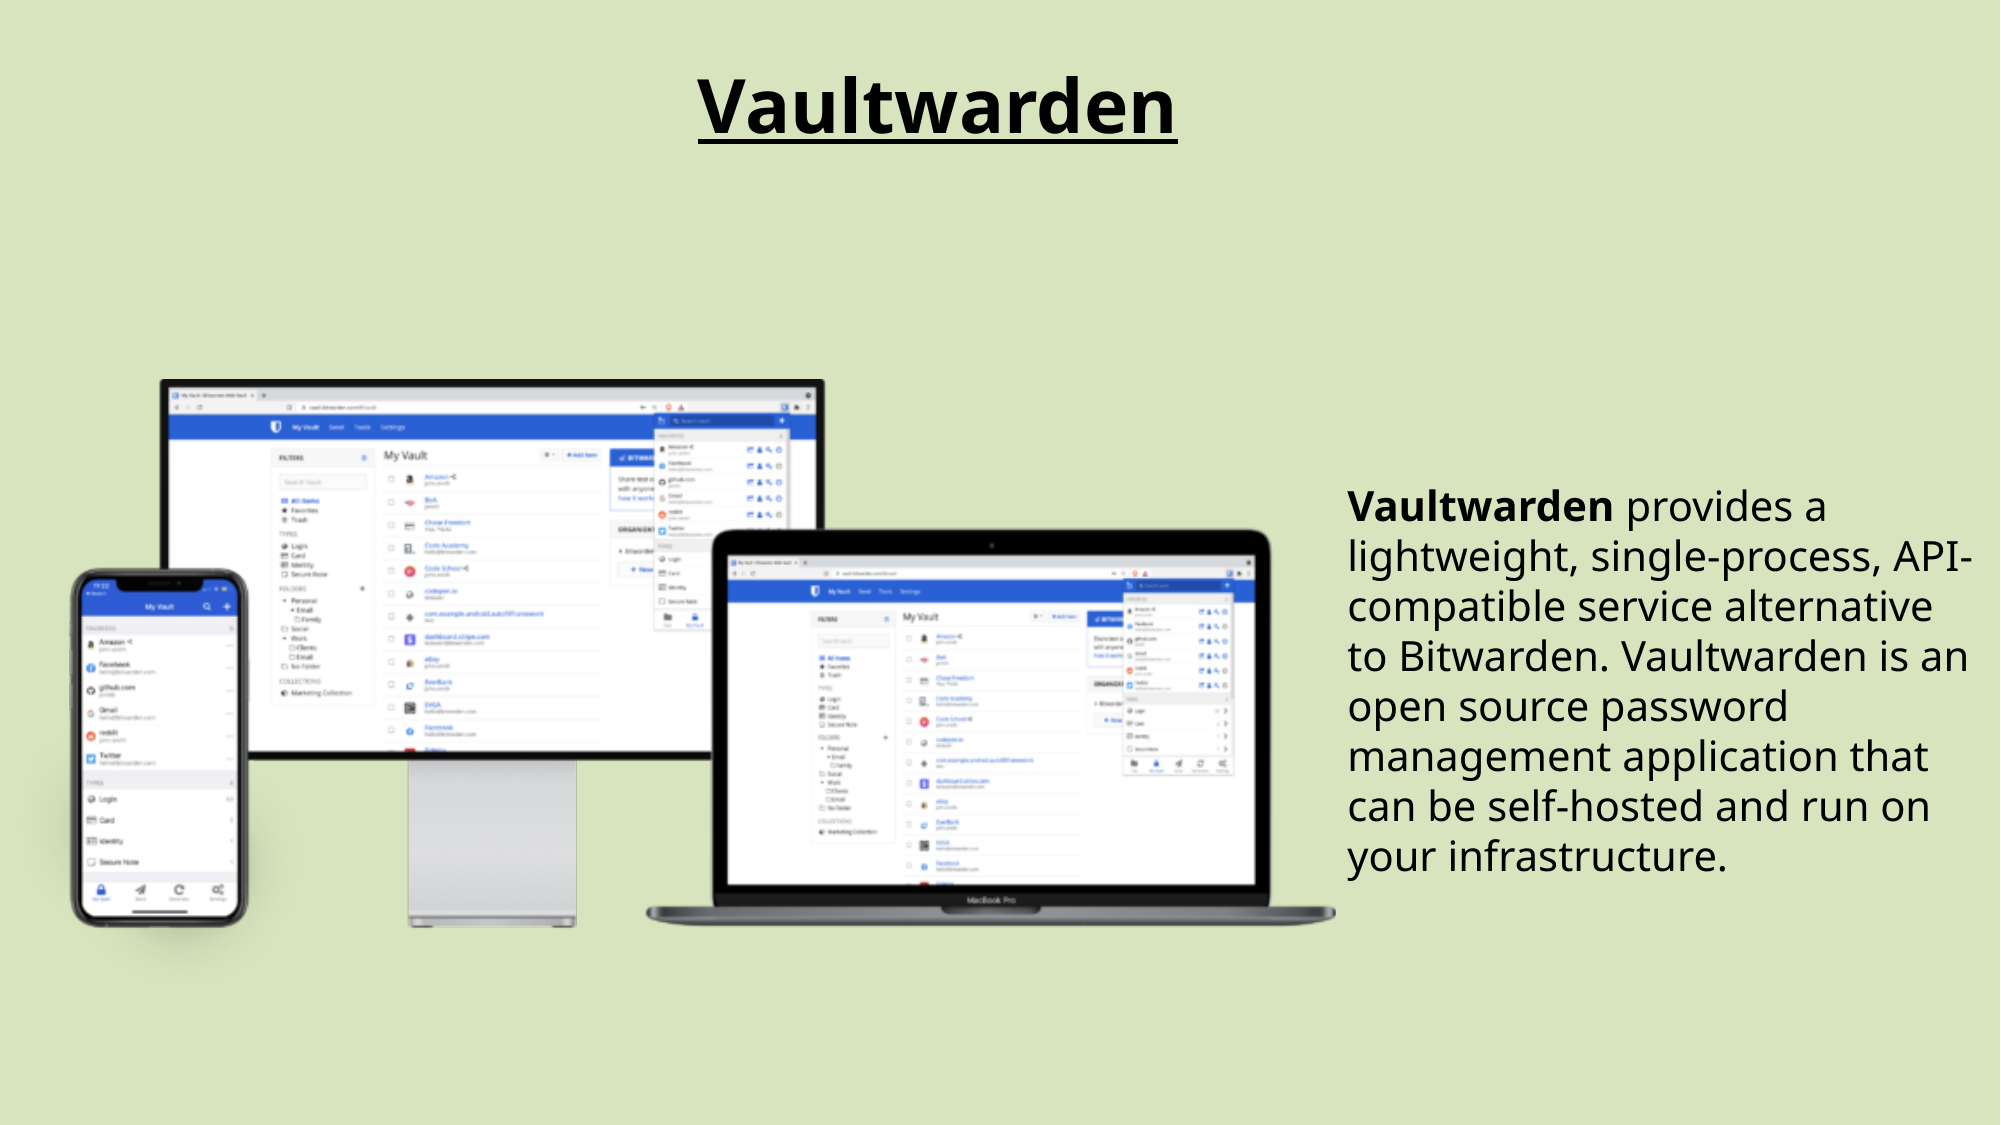

Vaultwarden
Vaultwarden provides a lightweight, single-process, API-compatible service alternative to Bitwarden. Vaultwarden is an open source password management application that can be self-hosted and run on your infrastructure.